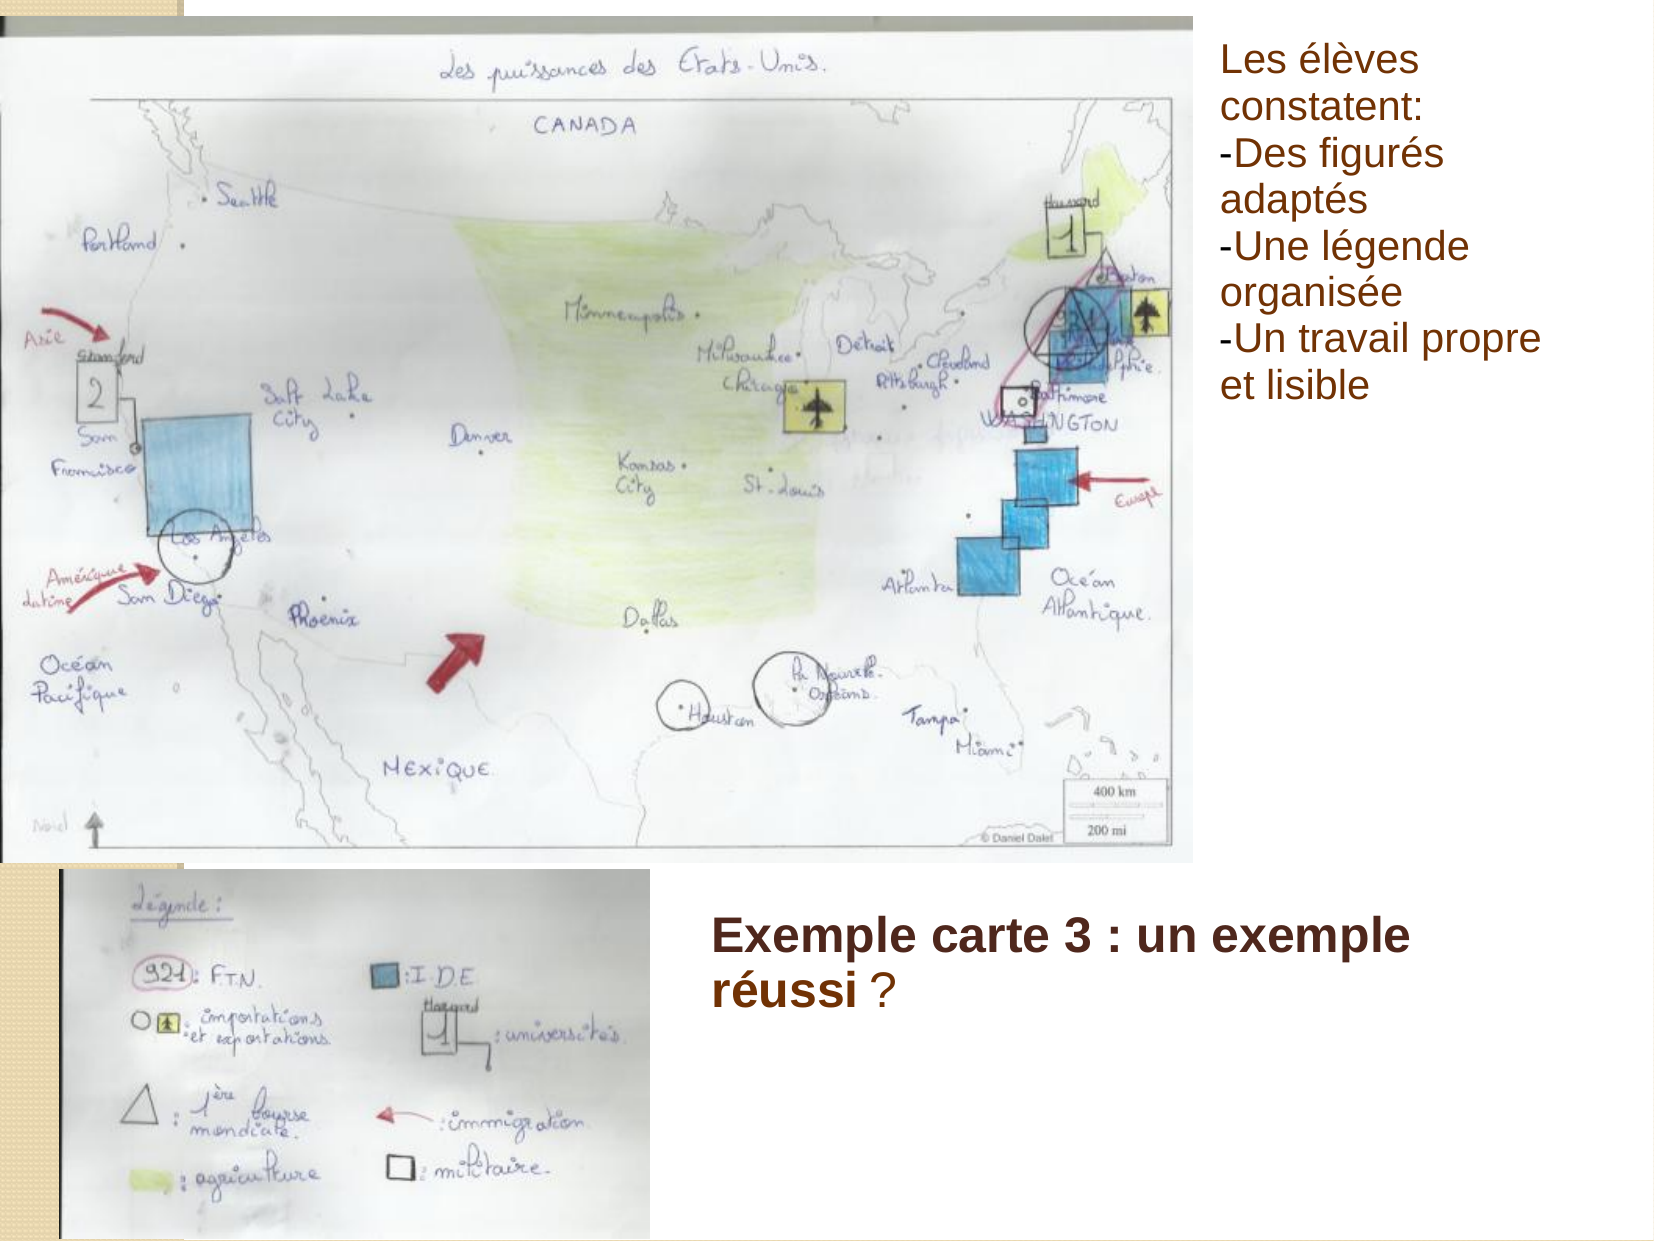

Les élèves constatent:
Des figurés adaptés
Une légende organisée
Un travail propre et lisible
Exemple carte 3 : un exemple réussi ?